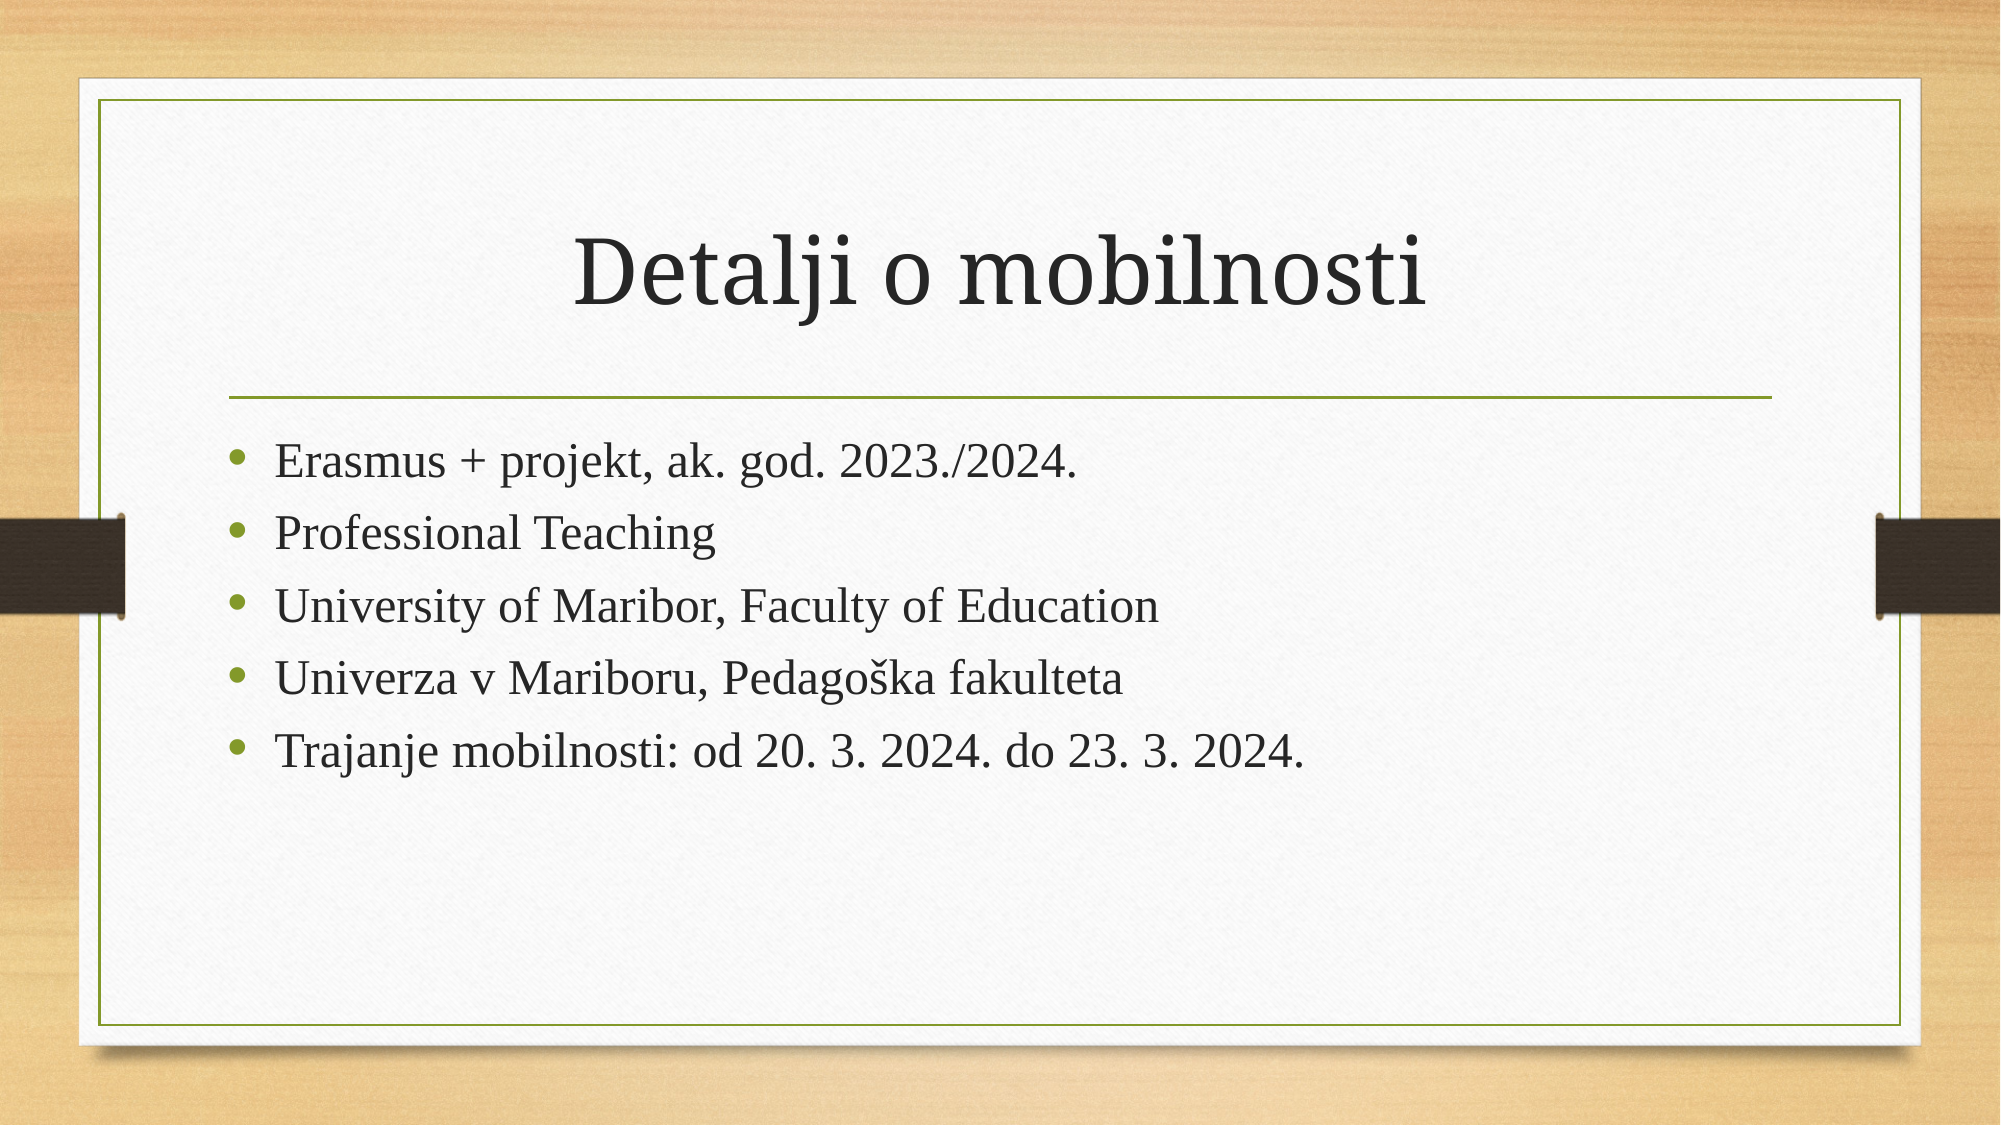

# Detalji o mobilnosti
Erasmus + projekt, ak. god. 2023./2024.
Professional Teaching
University of Maribor, Faculty of Education
Univerza v Mariboru, Pedagoška fakulteta
Trajanje mobilnosti: od 20. 3. 2024. do 23. 3. 2024.